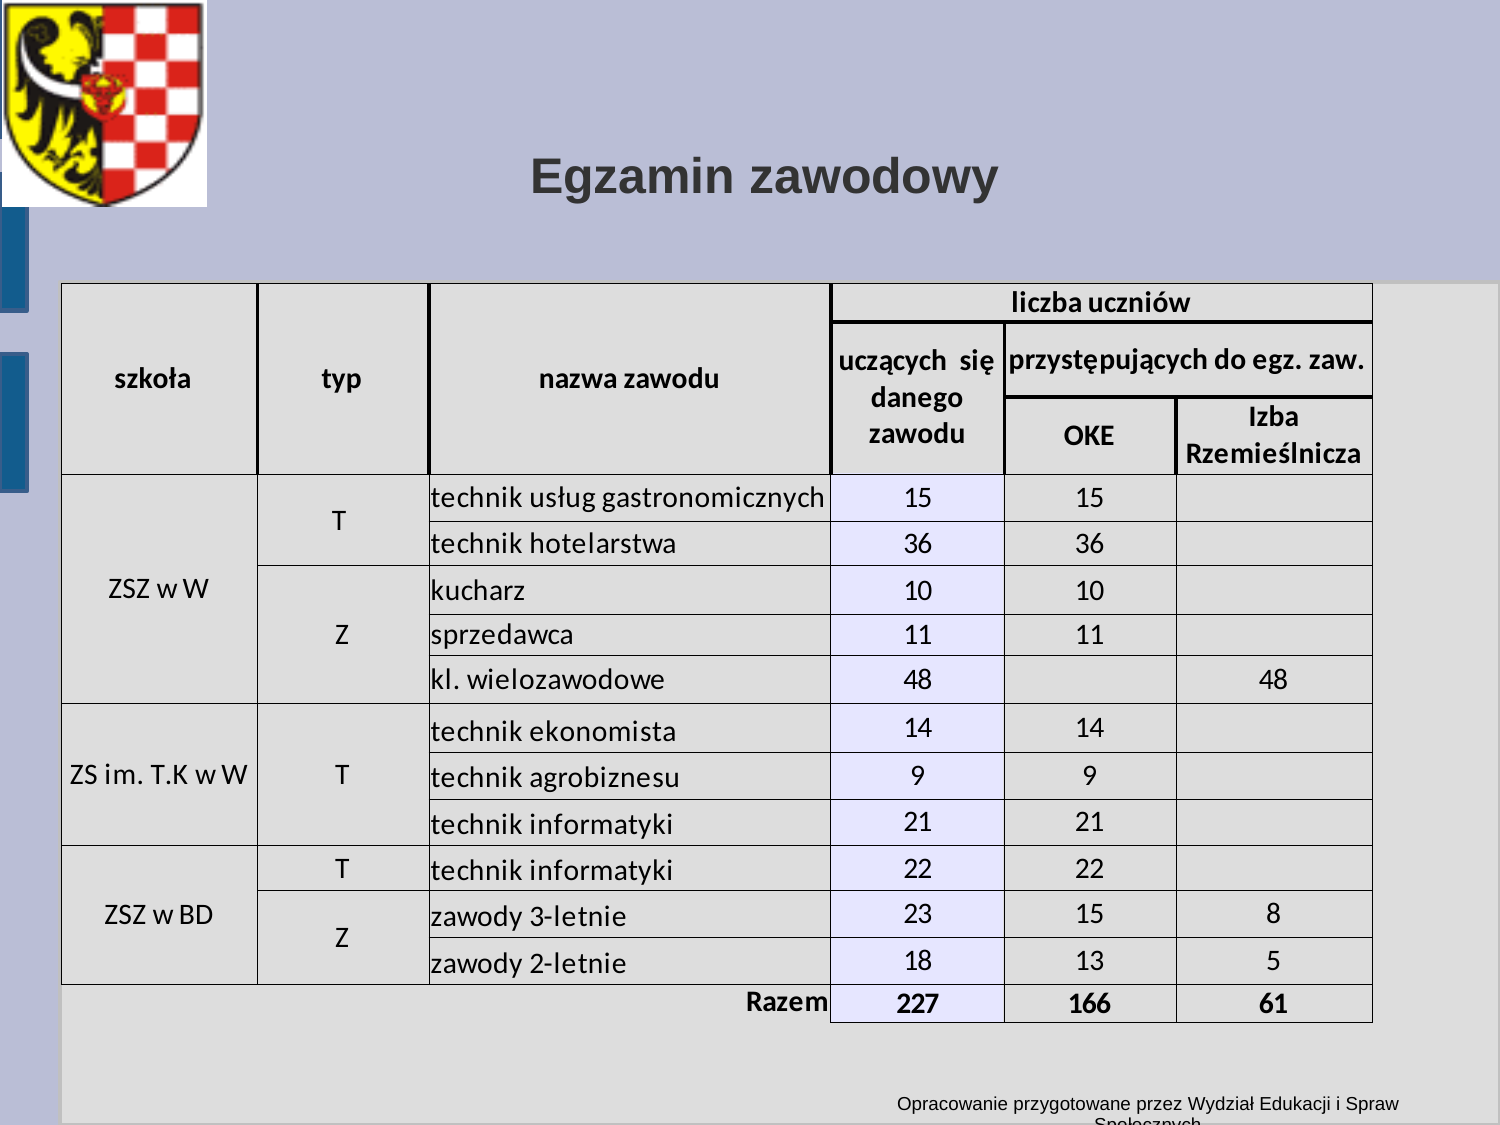

# Egzamin zawodowy
Opracowanie przygotowane przez Wydział Edukacji i Spraw Społecznych